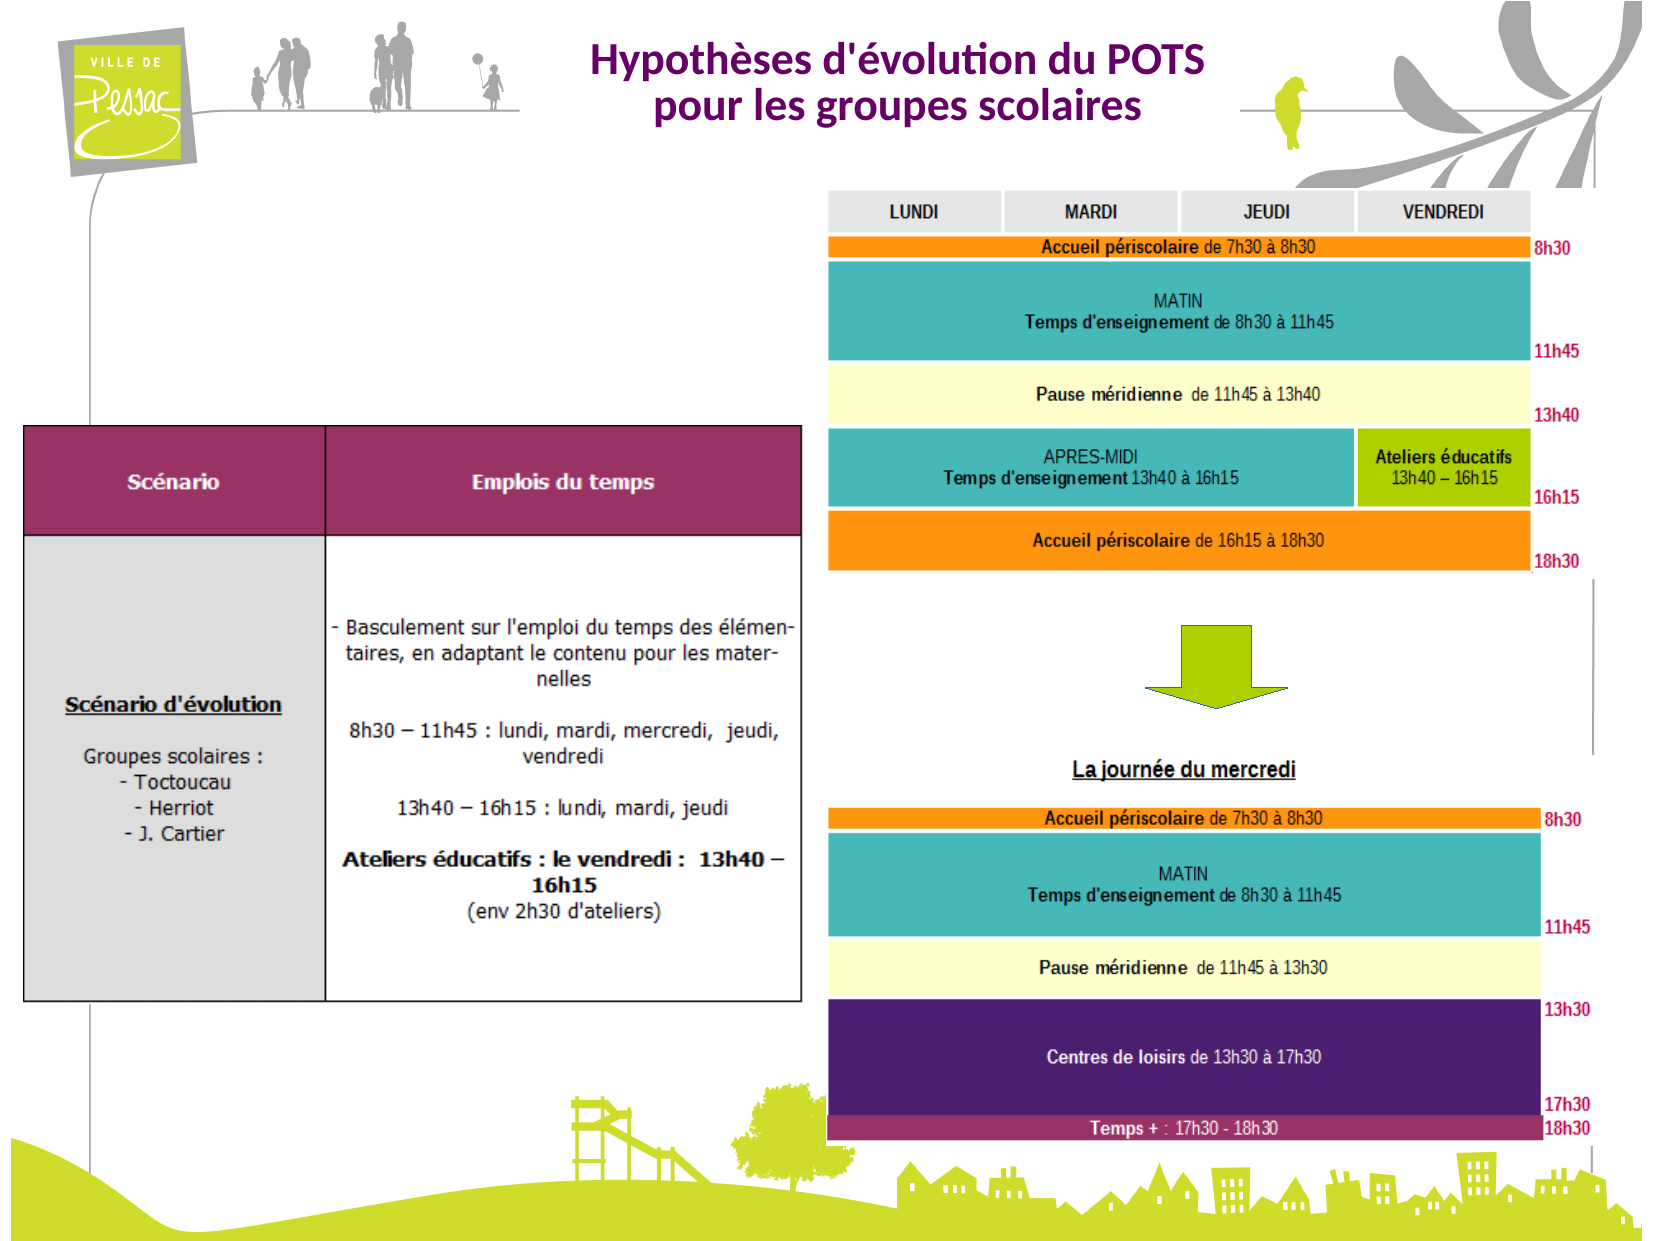

Hypothèses d'évolution du POTS pour les groupes scolaires